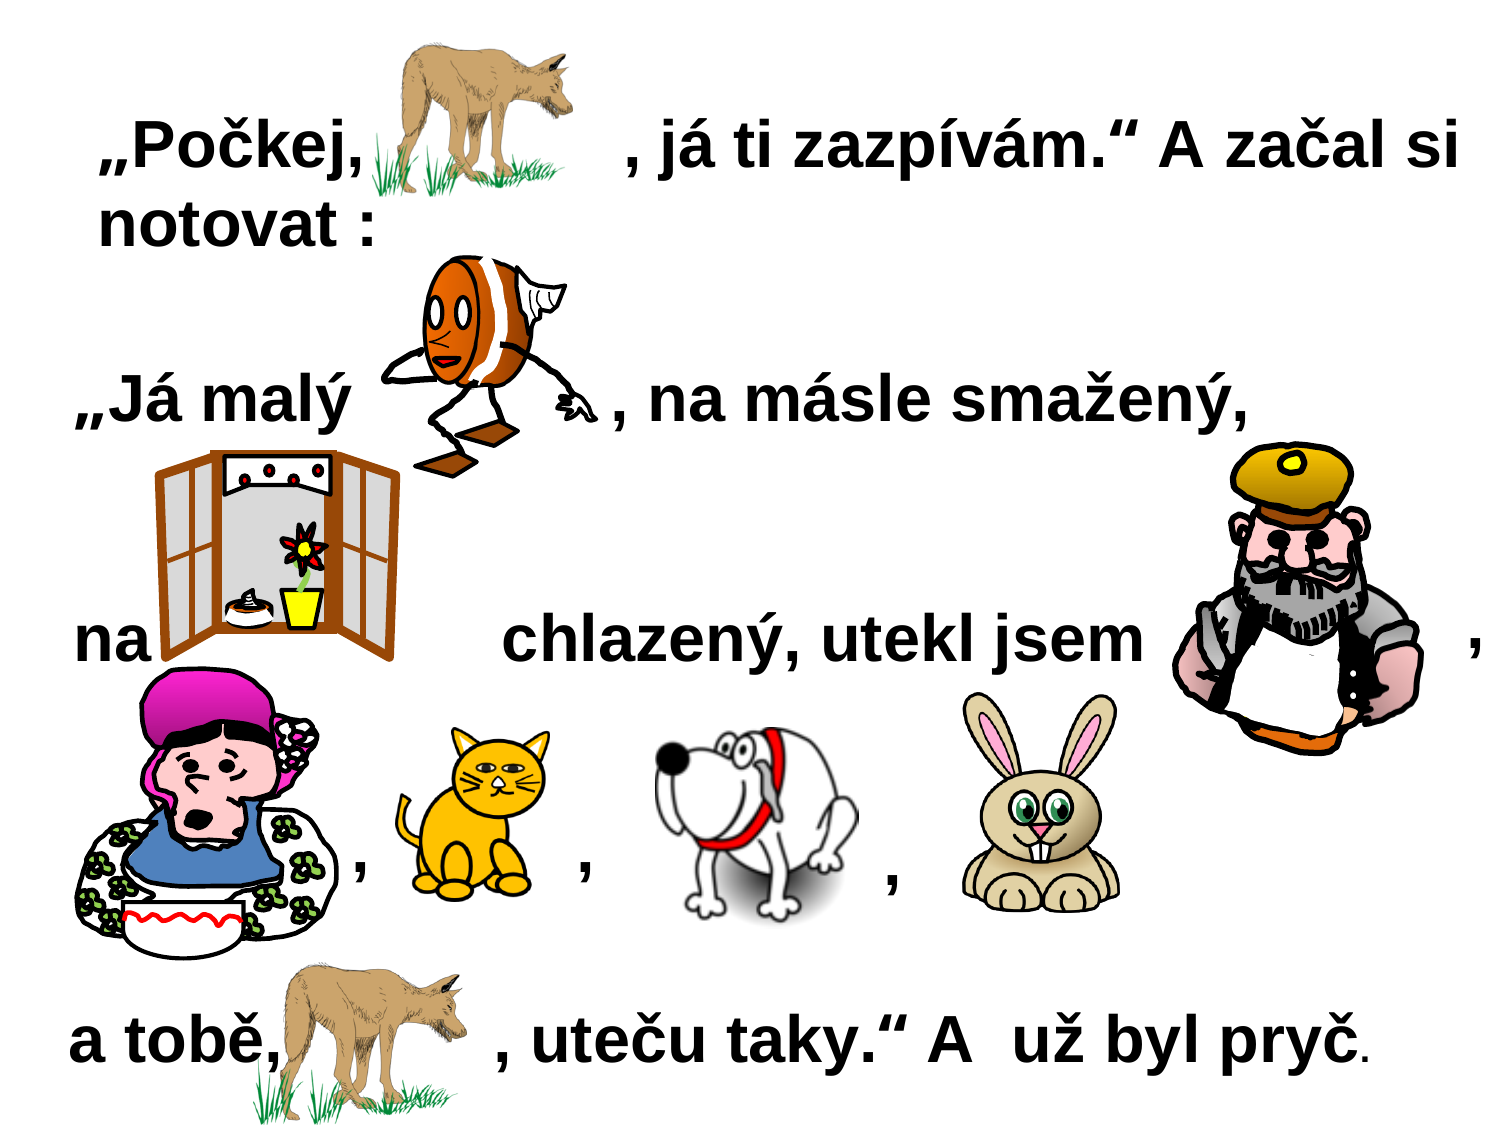

„Počkej, , já ti zazpívám.“ A začal si
notovat :
„Já malý , na másle smažený,
na chlazený, utekl jsem
,
,
,
,
a tobě,
 , uteču taky.“ A už byl pryč.